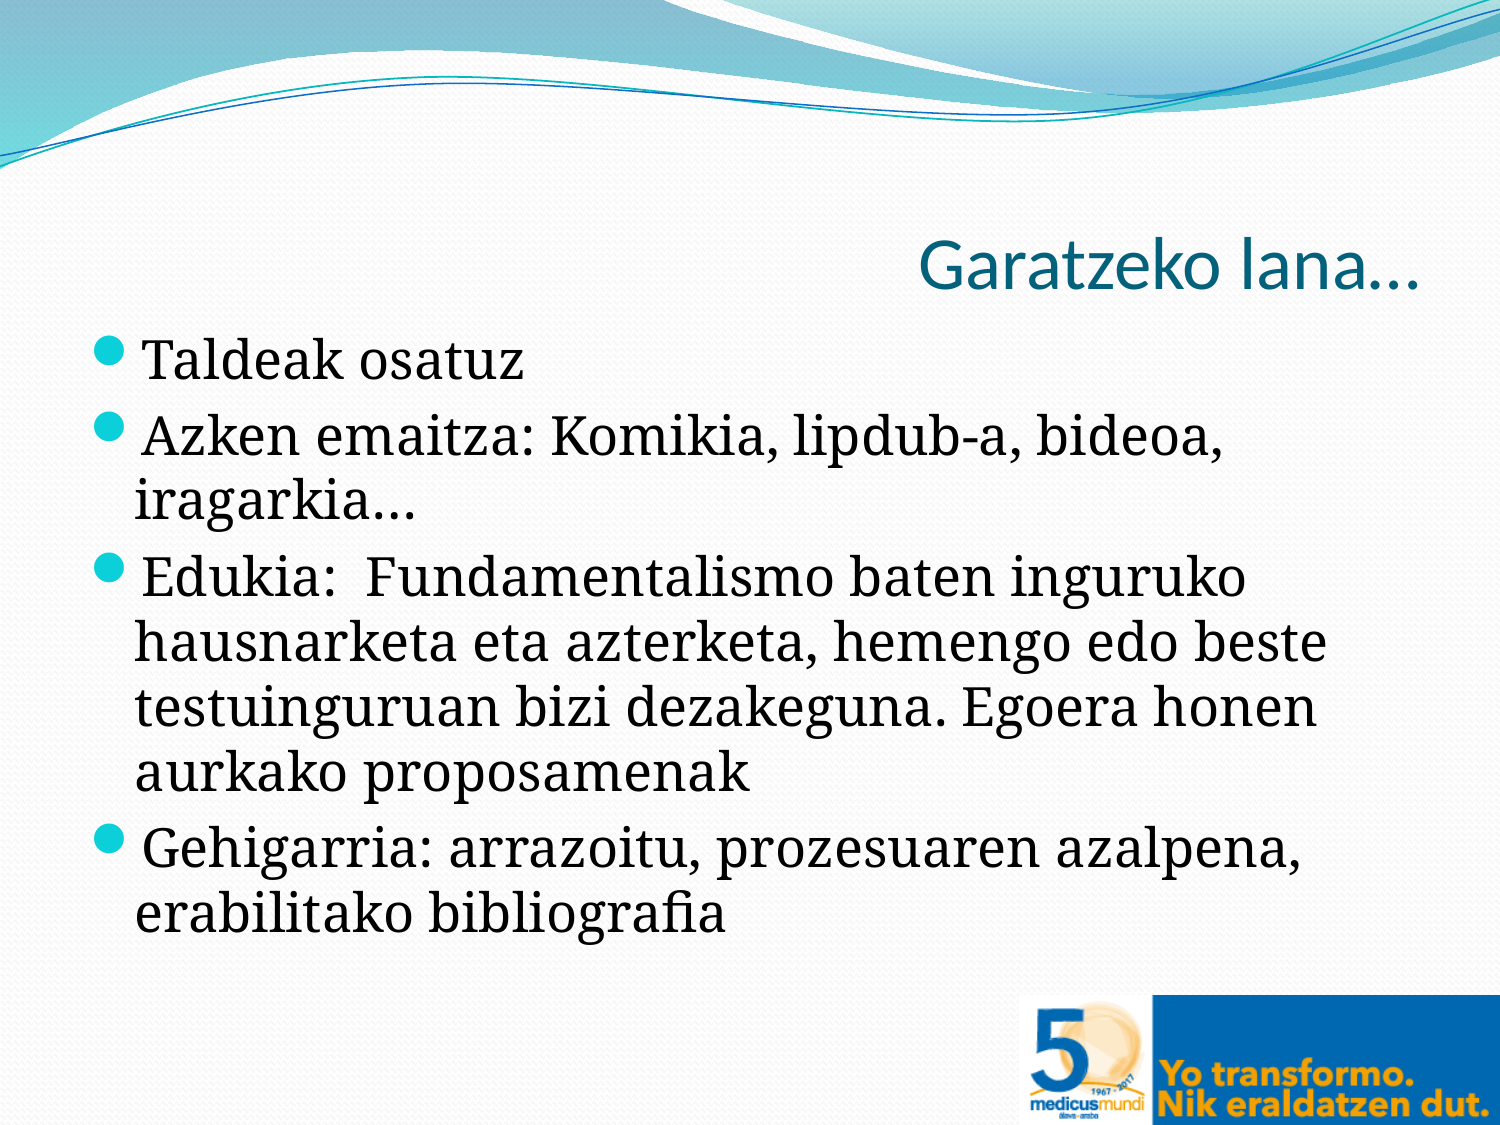

# Garatzeko lana…
Taldeak osatuz
Azken emaitza: Komikia, lipdub-a, bideoa, iragarkia…
Edukia: Fundamentalismo baten inguruko hausnarketa eta azterketa, hemengo edo beste testuinguruan bizi dezakeguna. Egoera honen aurkako proposamenak
Gehigarria: arrazoitu, prozesuaren azalpena, erabilitako bibliografia